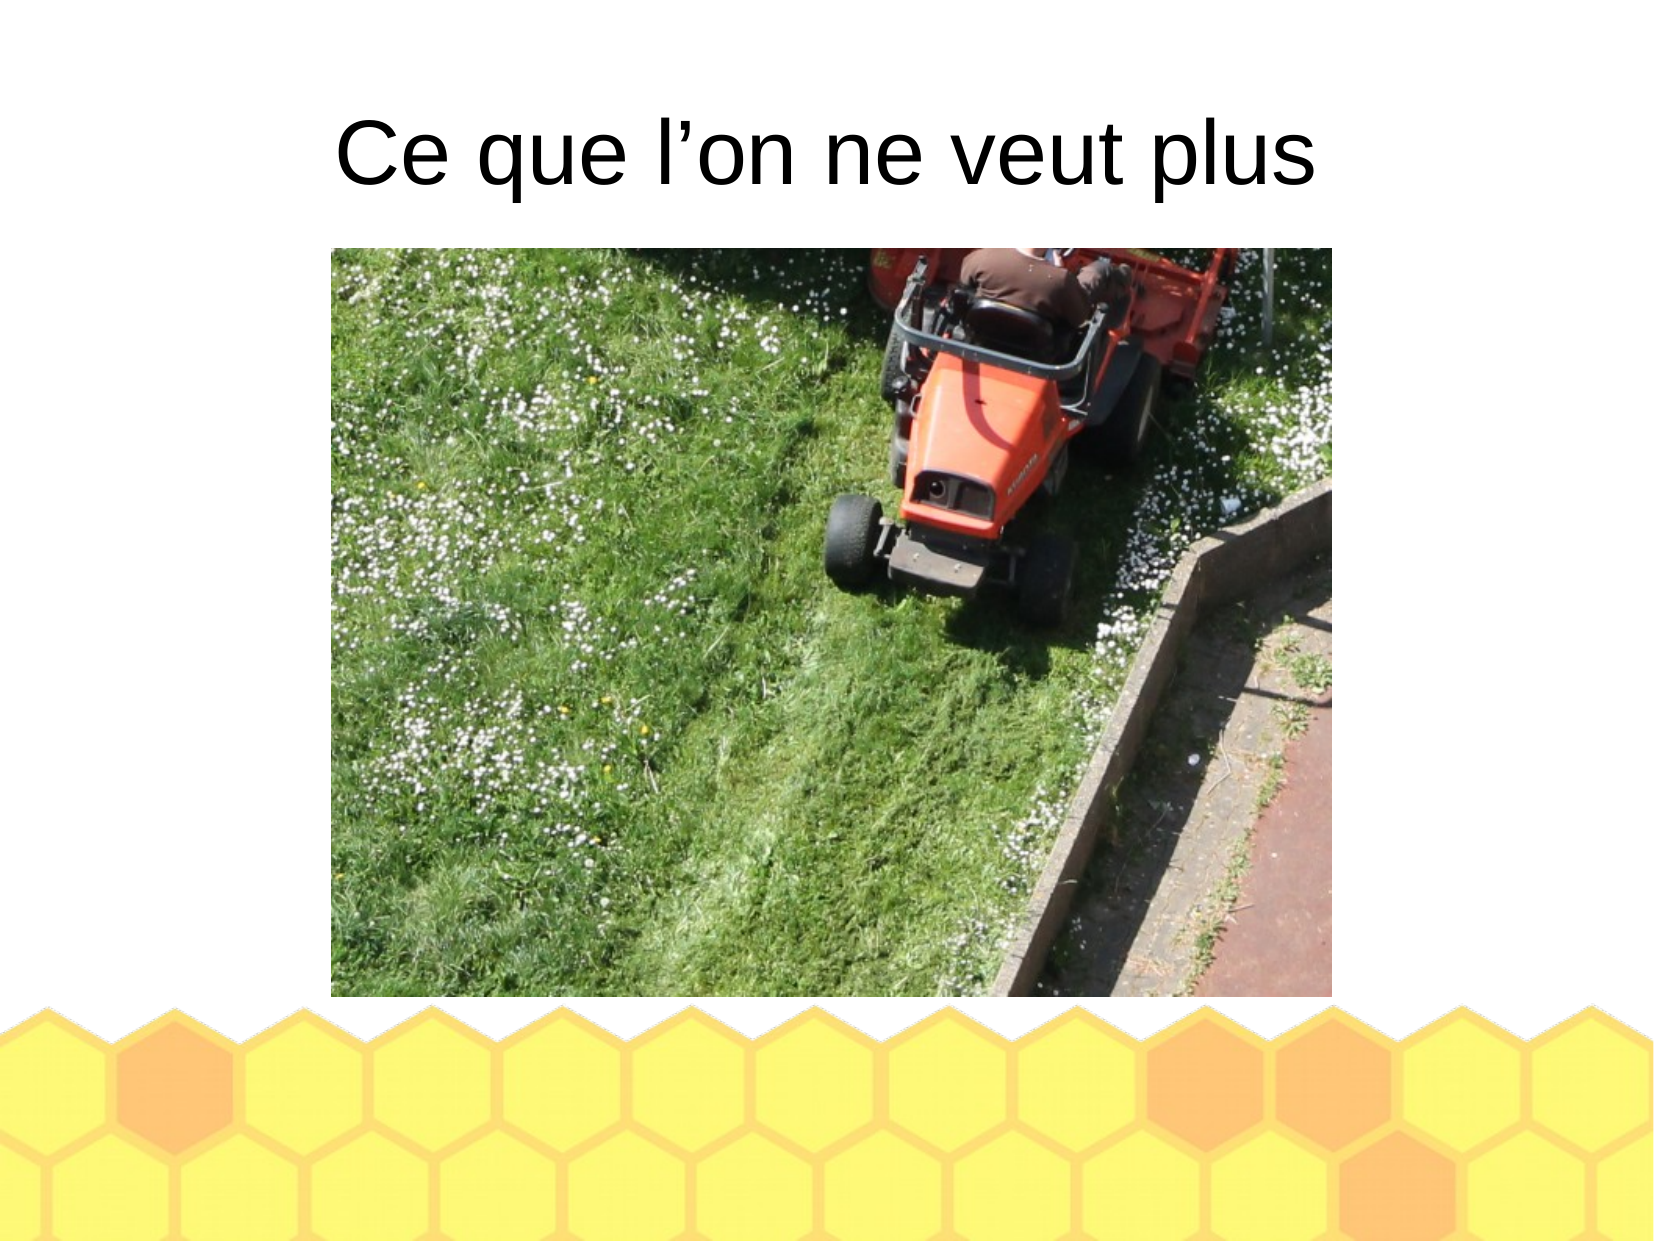

# Ce que l’on ne veut plus